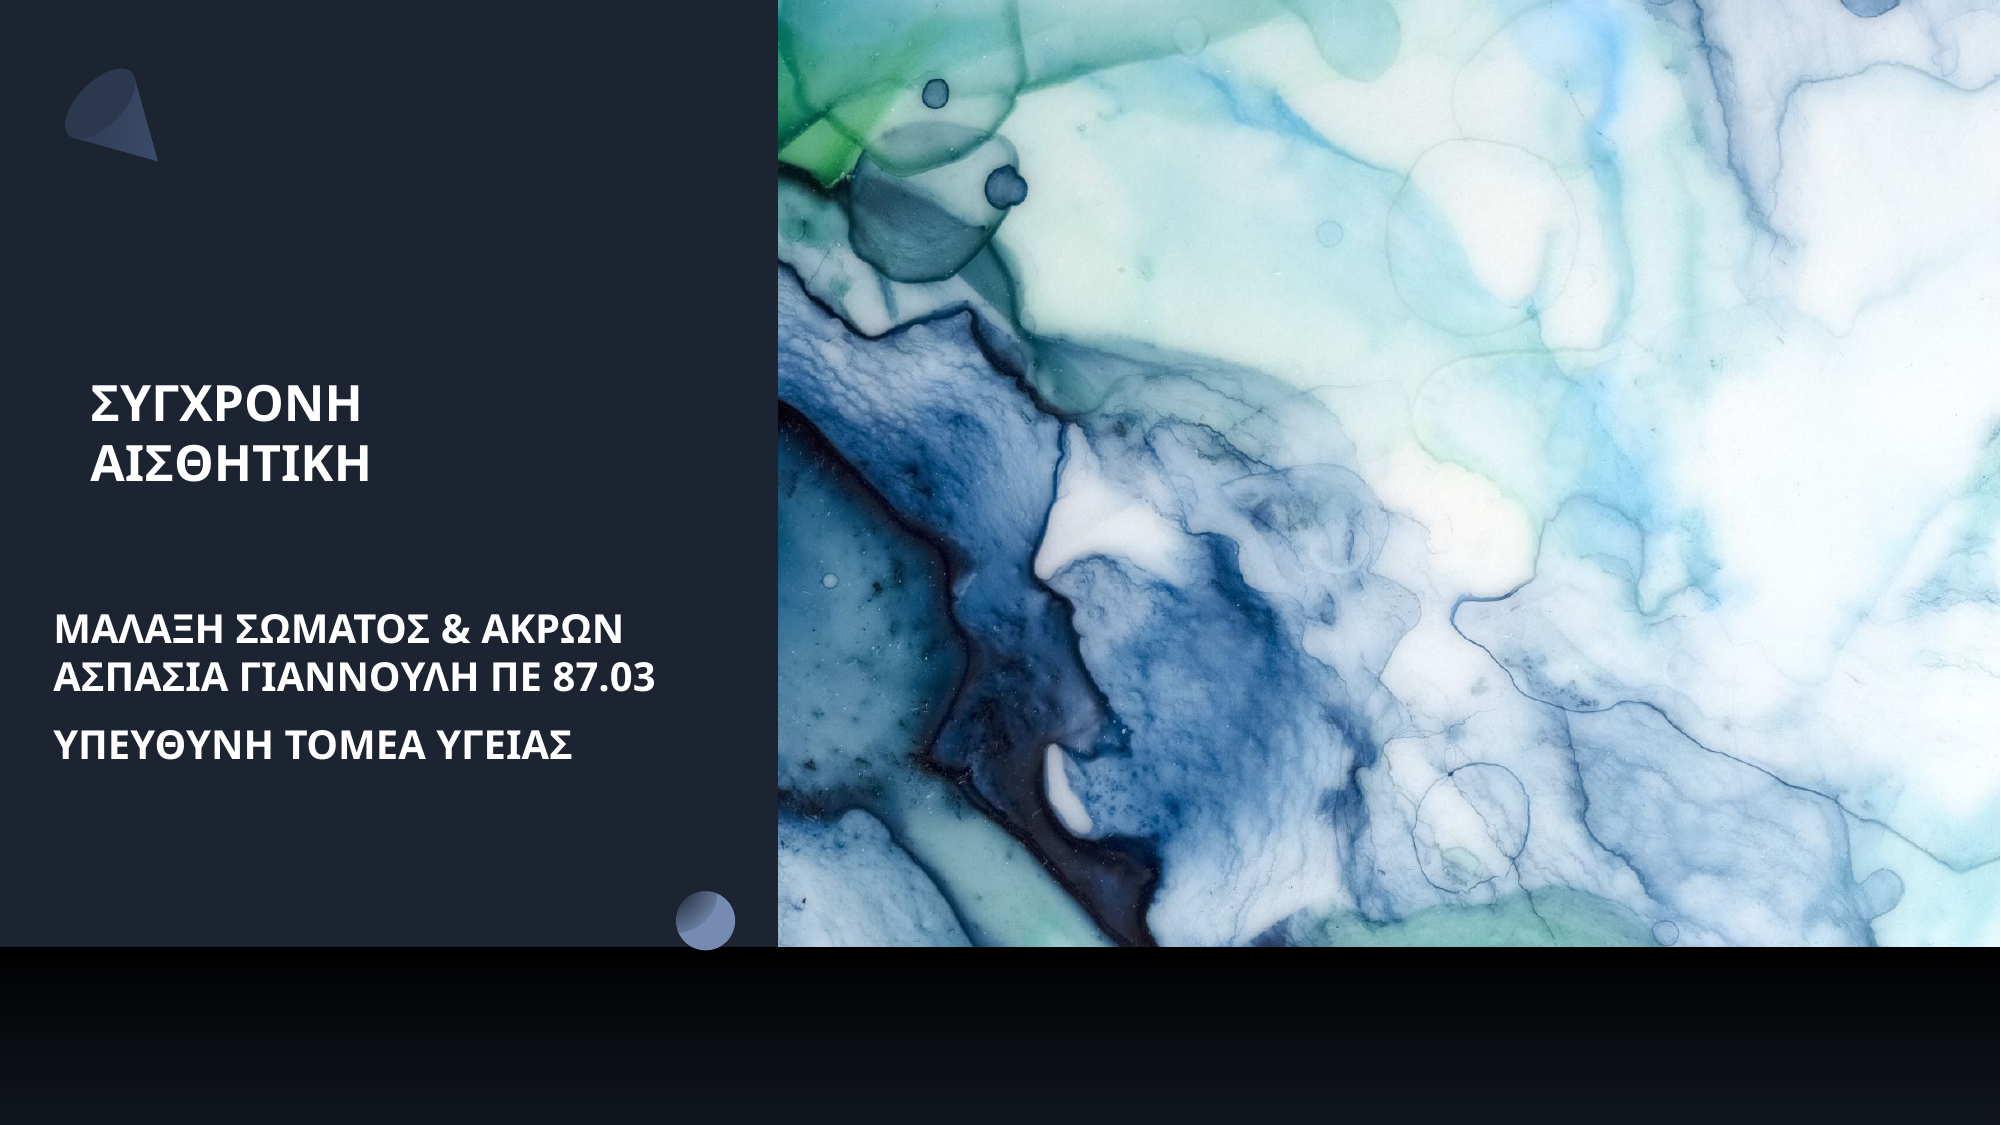

# ΣΥΓΧΡΟΝΗ ΑΙΣΘΗΤΙΚΗ
ΜΑΛΑΞΗ ΣΩΜΑΤΟΣ & ΑΚΡΩΝ ΑΣΠΑΣΙΑ ΓΙΑΝΝΟΥΛΗ ΠΕ 87.03
ΥΠΕΥΘΥΝΗ ΤΟΜΕΑ ΥΓΕΙΑΣ